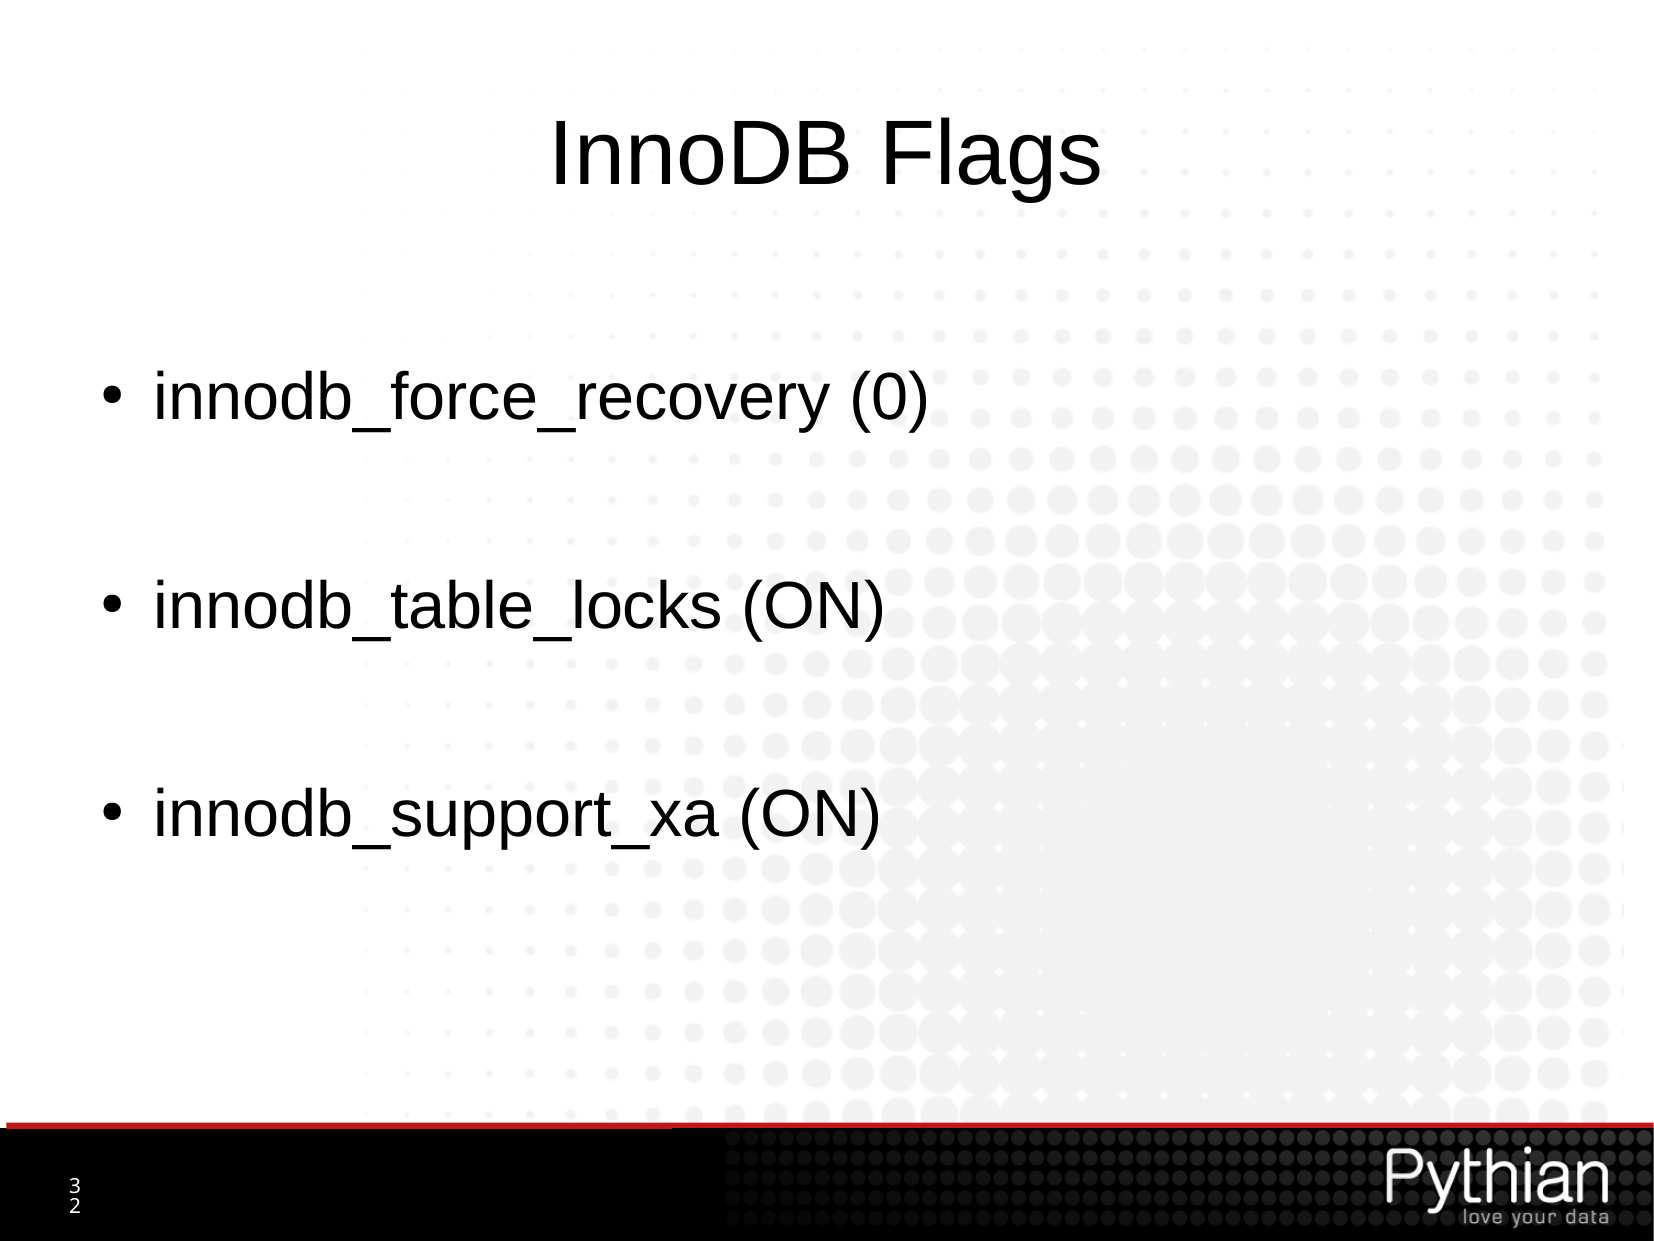

# InnoDB Flags
innodb_force_recovery (0)
innodb_table_locks (ON)
innodb_support_xa (ON)